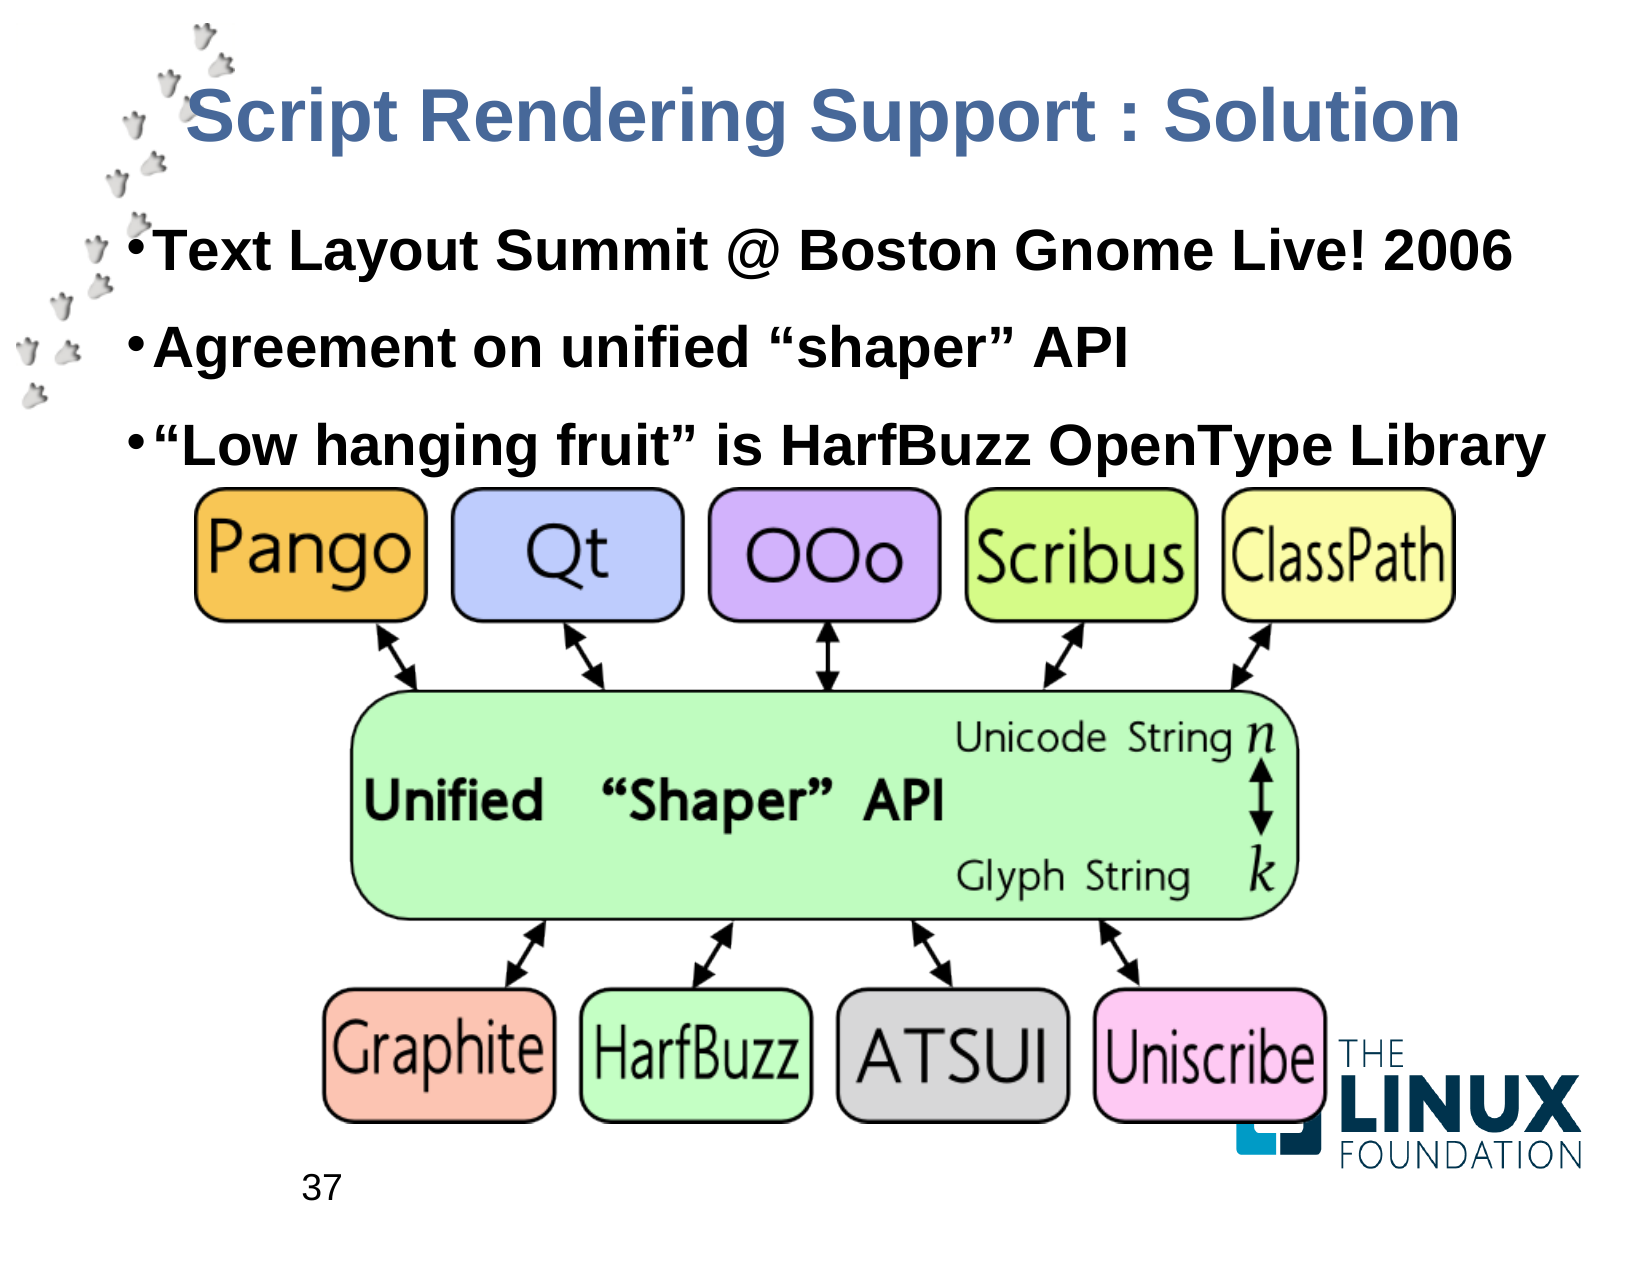

# Script Rendering Support : Solution
Text Layout Summit @ Boston Gnome Live! 2006
Agreement on unified “shaper” API
“Low hanging fruit” is HarfBuzz OpenType Library